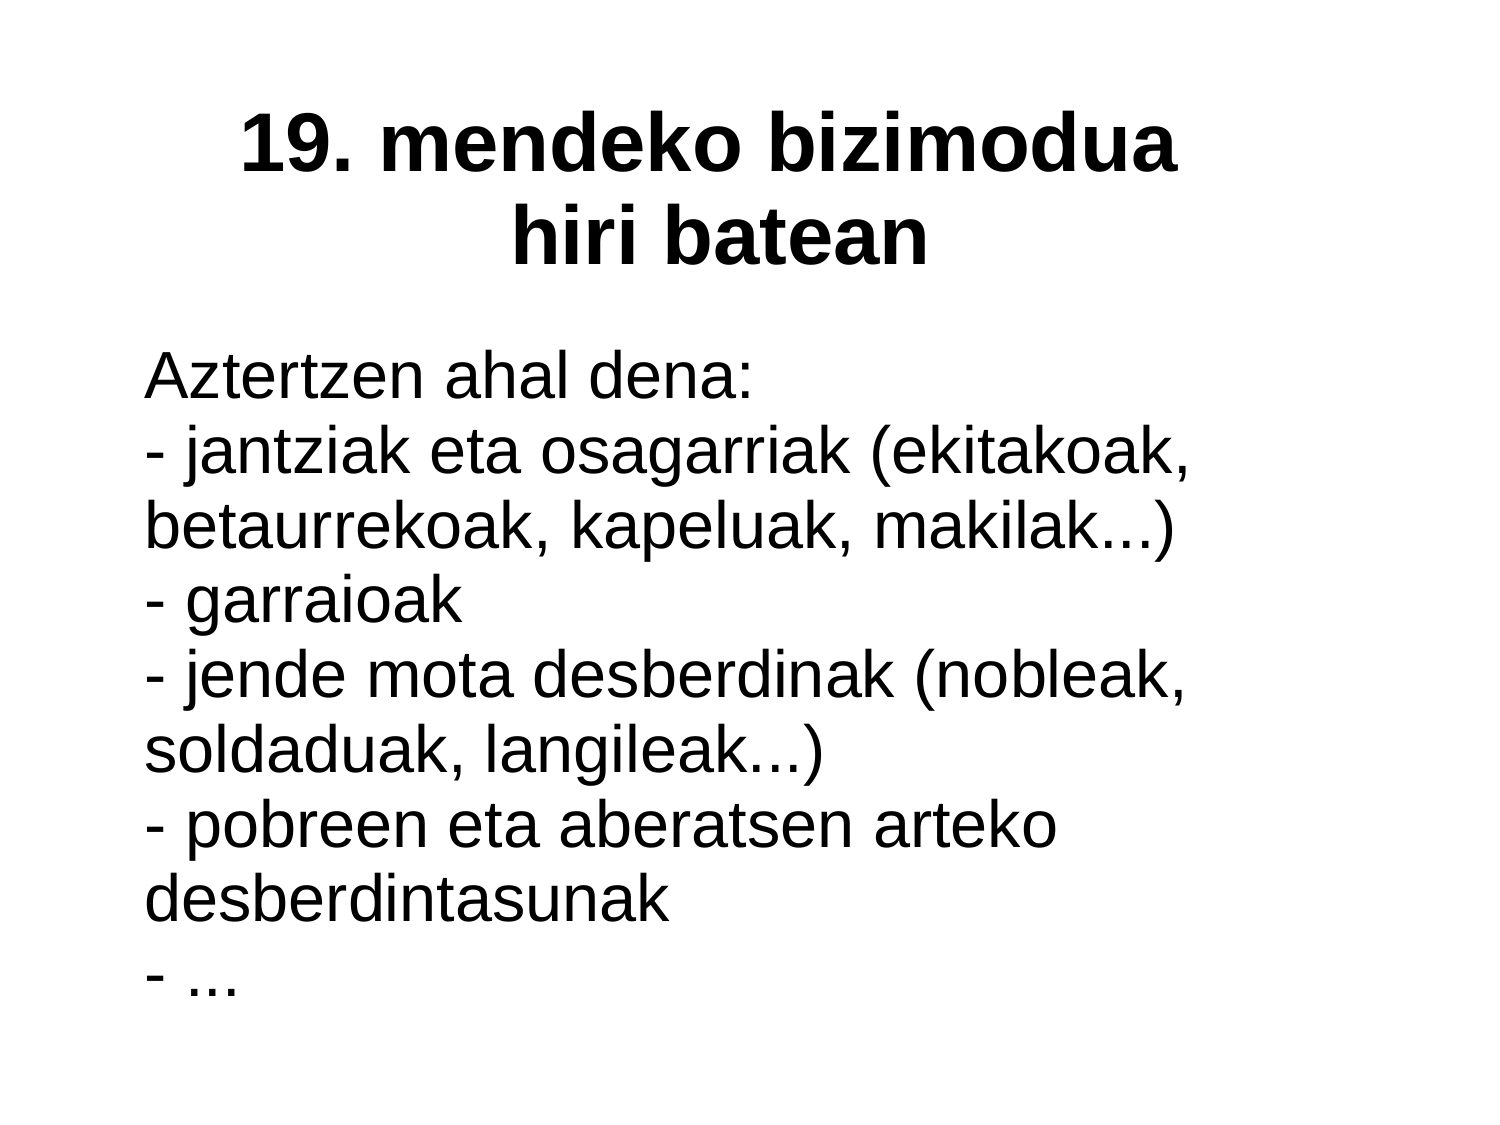

19. mendeko bizimodua
hiri batean
Aztertzen ahal dena:
- jantziak eta osagarriak (ekitakoak, betaurrekoak, kapeluak, makilak...)
- garraioak
- jende mota desberdinak (nobleak, soldaduak, langileak...)
- pobreen eta aberatsen arteko desberdintasunak
- ...